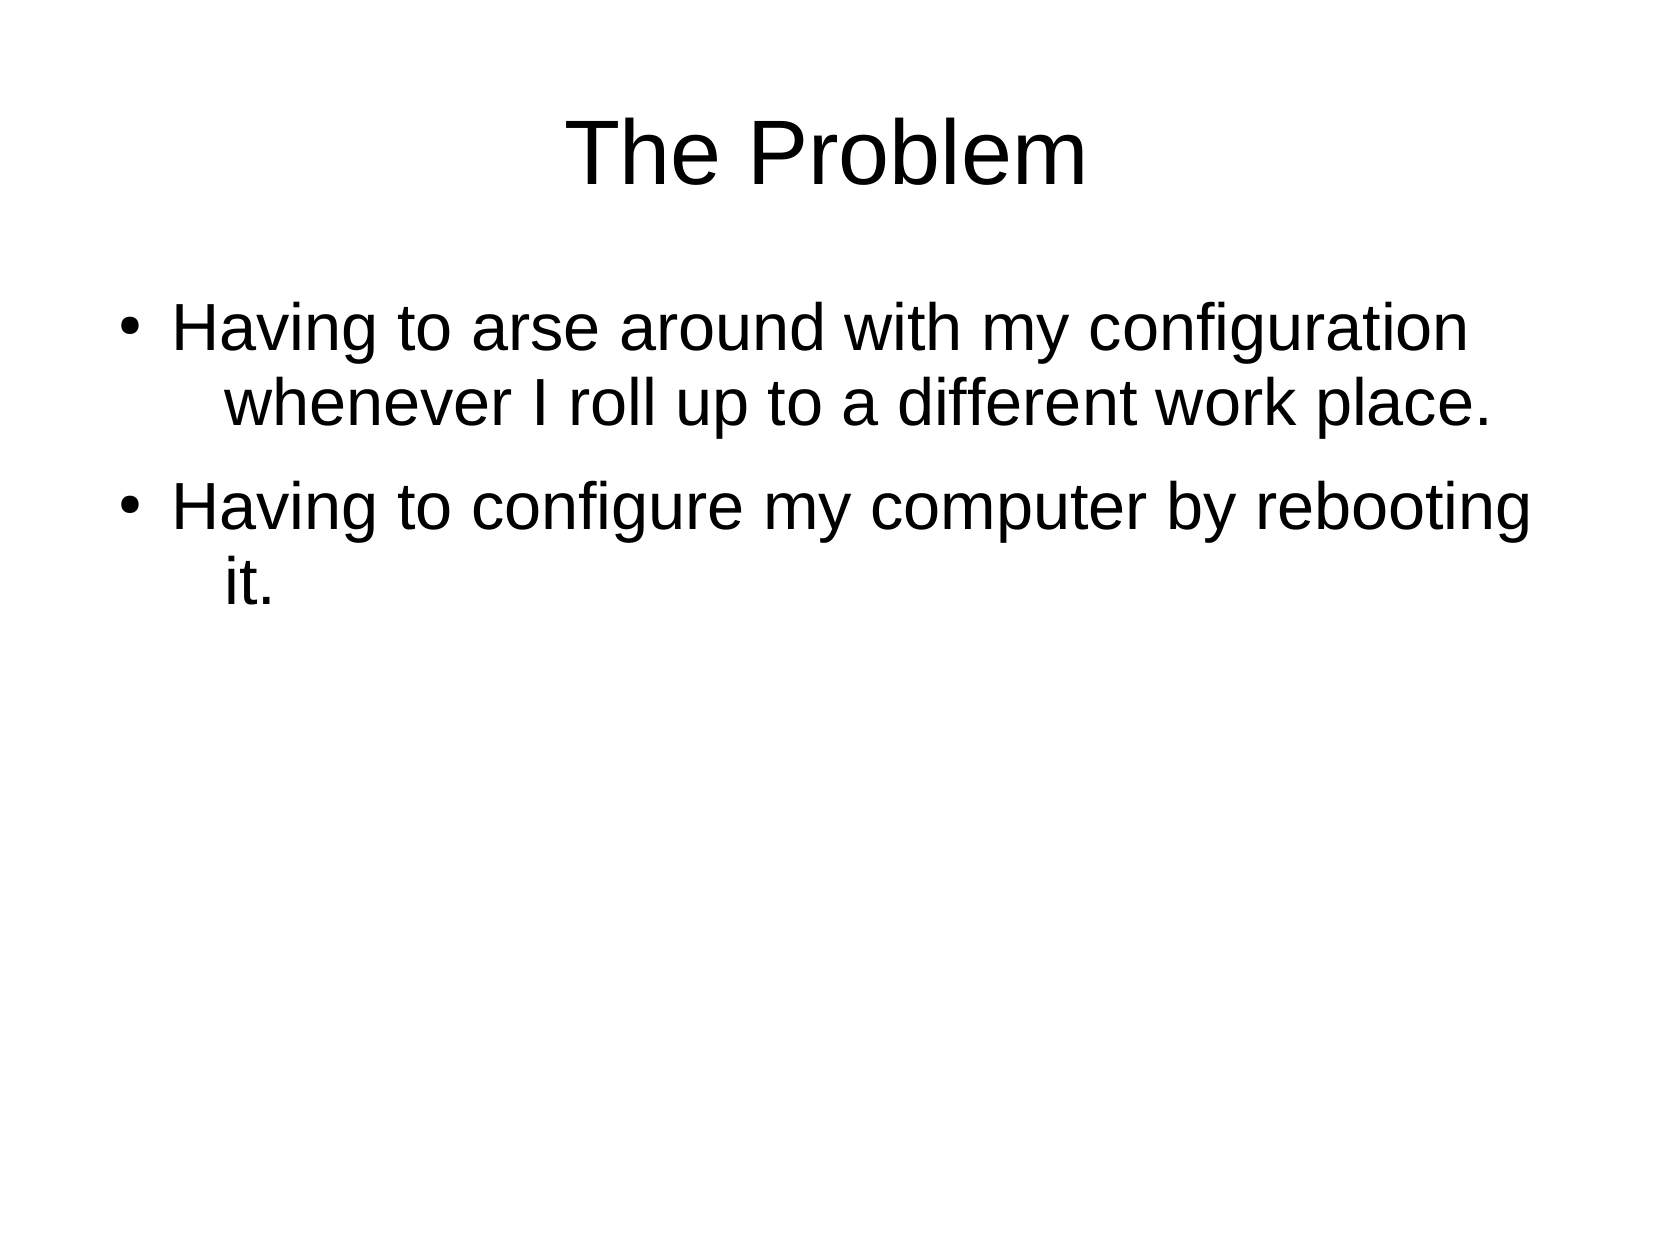

# The Problem
Having to arse around with my configuration whenever I roll up to a different work place.
Having to configure my computer by rebooting it.